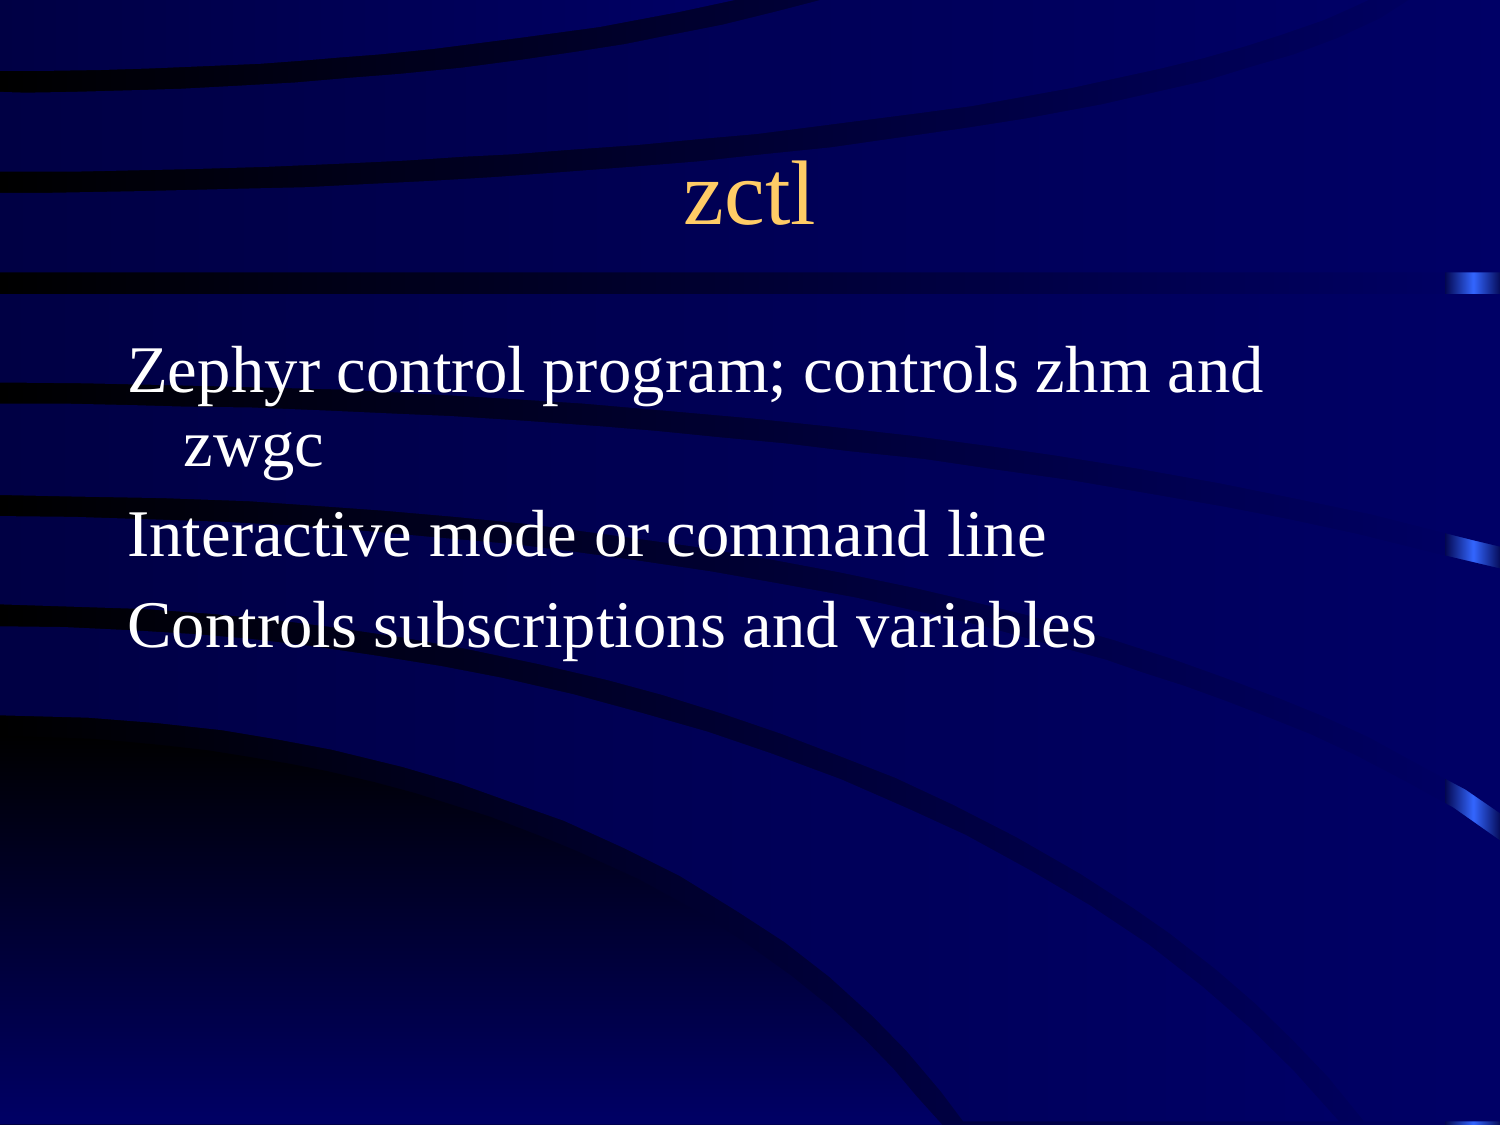

# zctl
Zephyr control program; controls zhm and zwgc
Interactive mode or command line
Controls subscriptions and variables